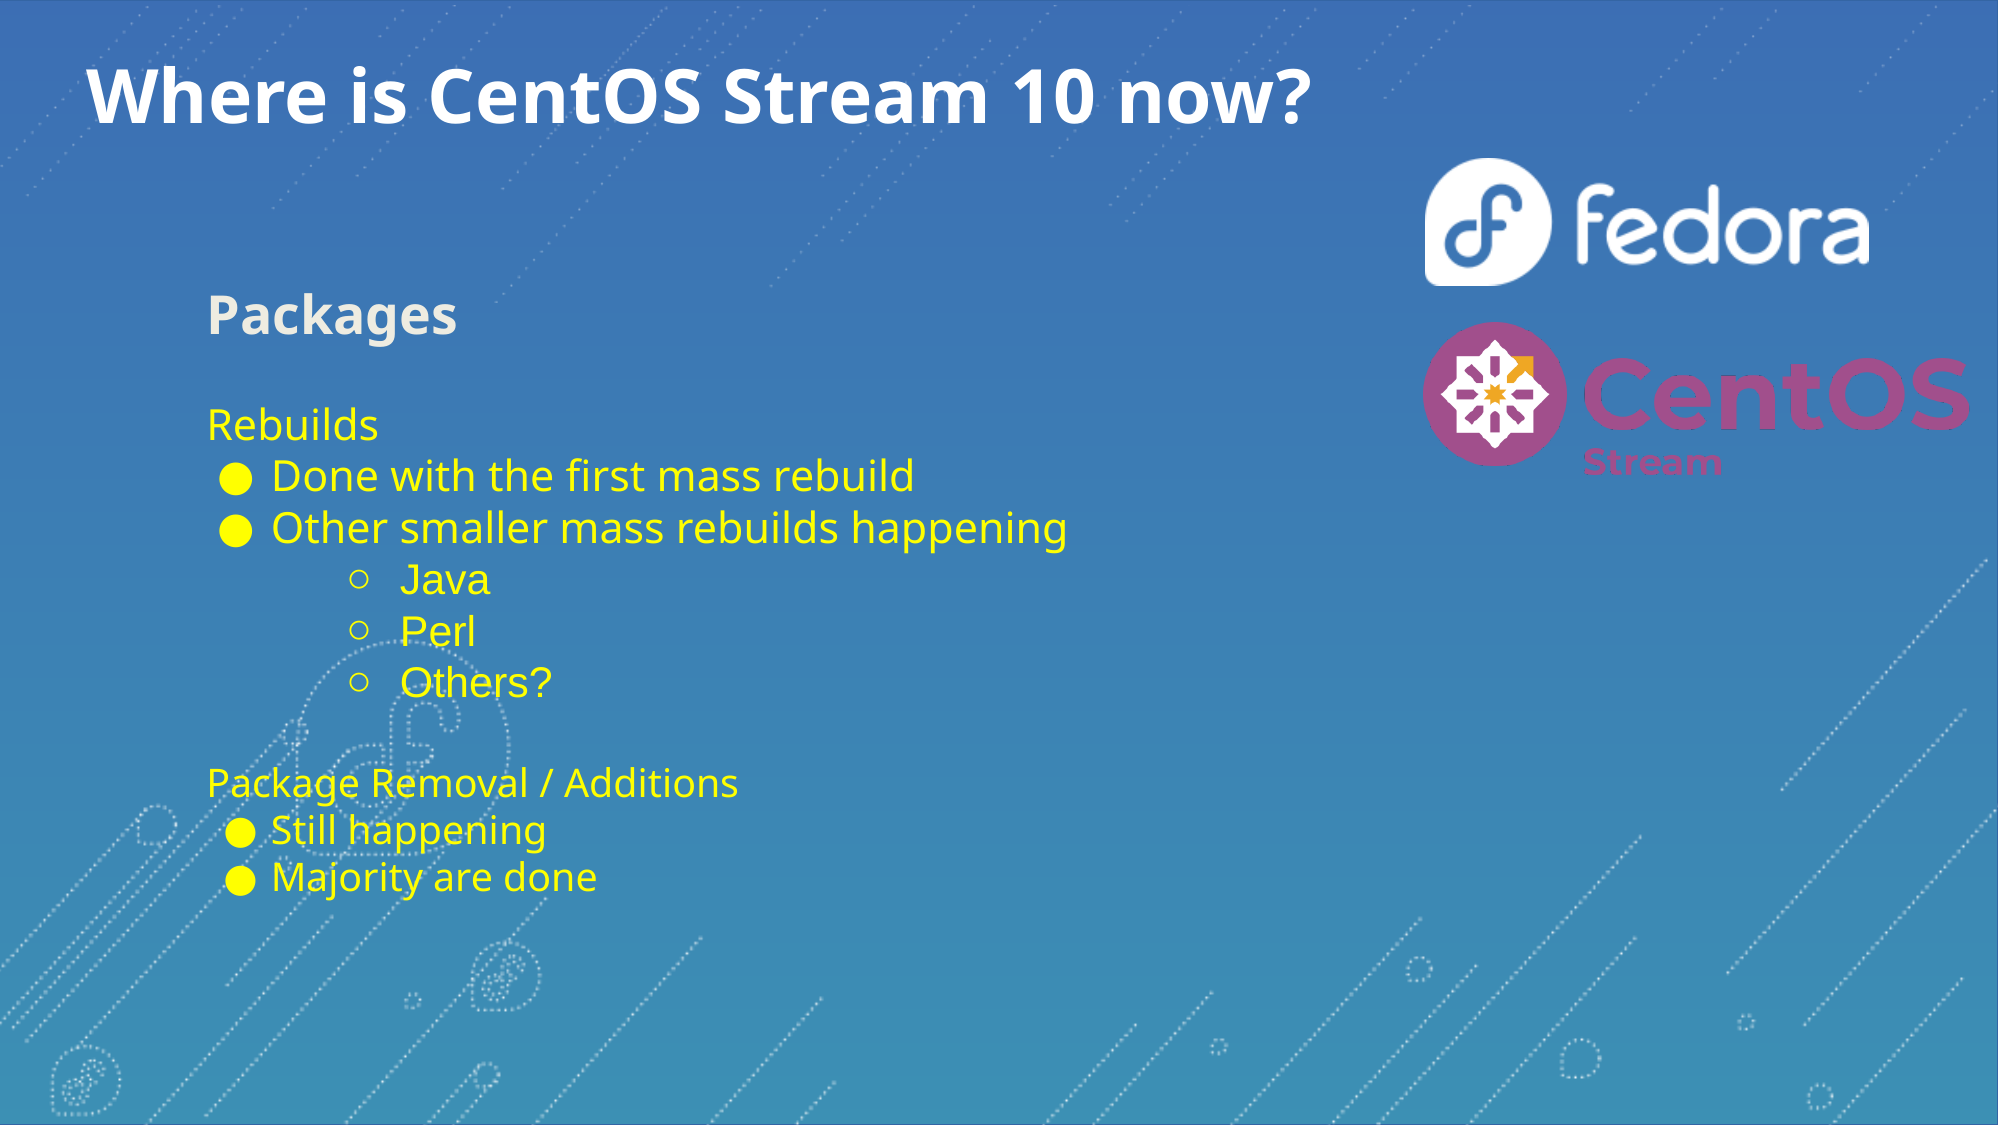

# Where is CentOS Stream 10 now?
Packages
Rebuilds
Done with the first mass rebuild
Other smaller mass rebuilds happening
Java
Perl
Others?
Package Removal / Additions
Still happening
Majority are done